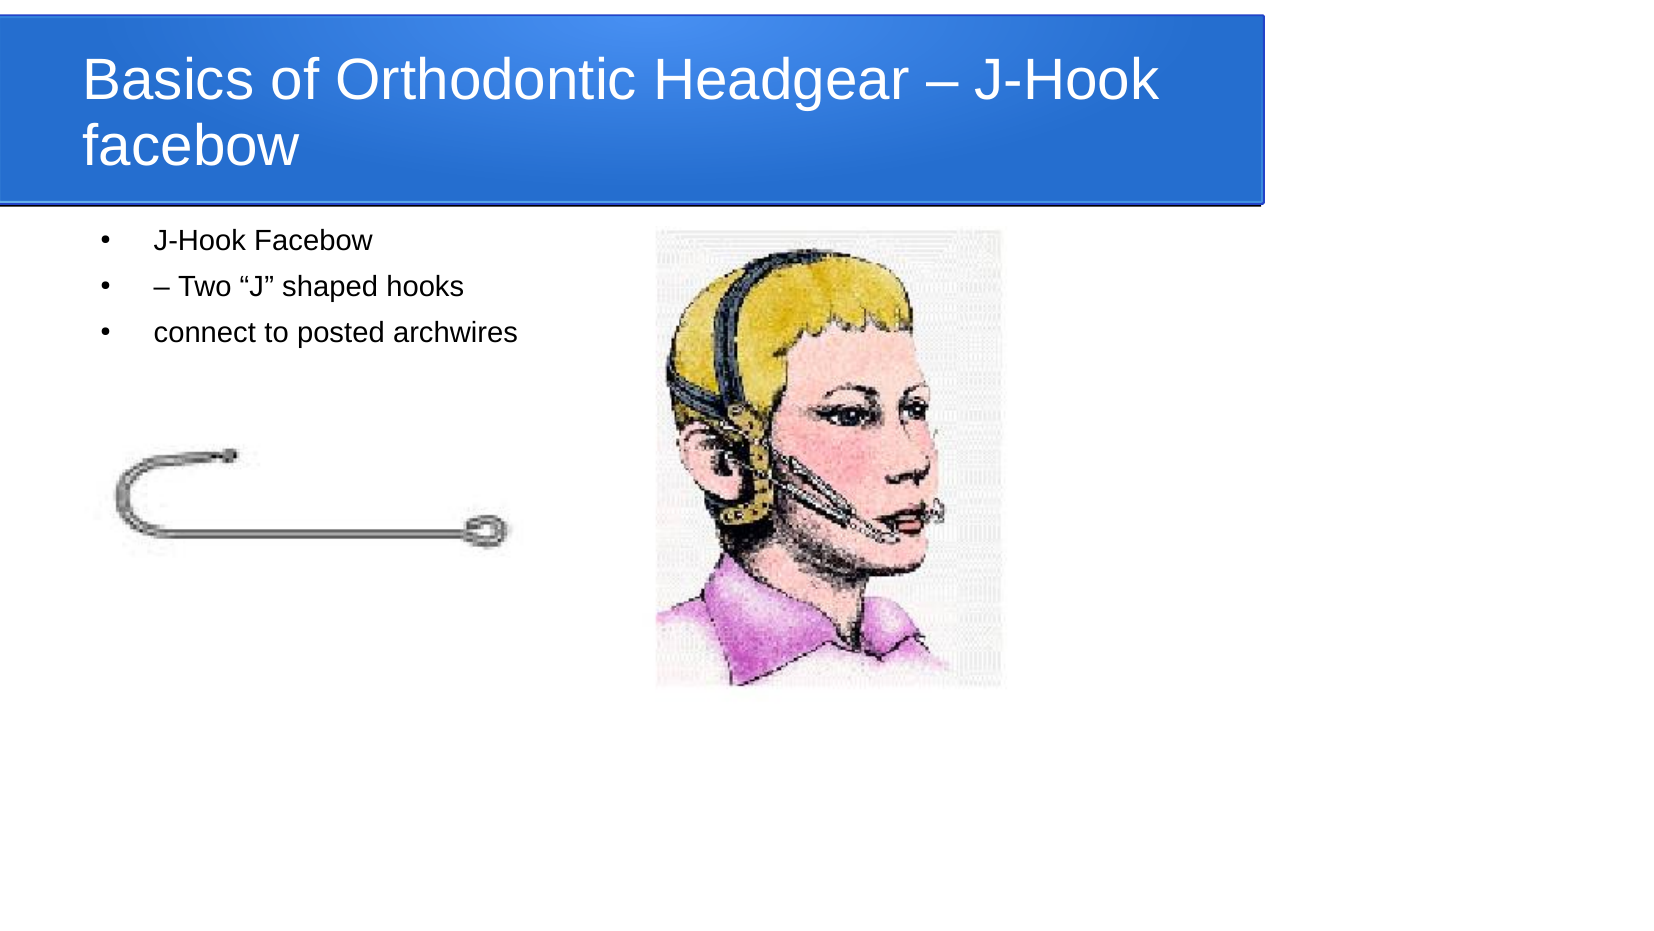

# Basics of Orthodontic Headgear – J-Hook facebow
J-Hook Facebow
– Two “J” shaped hooks
connect to posted archwires